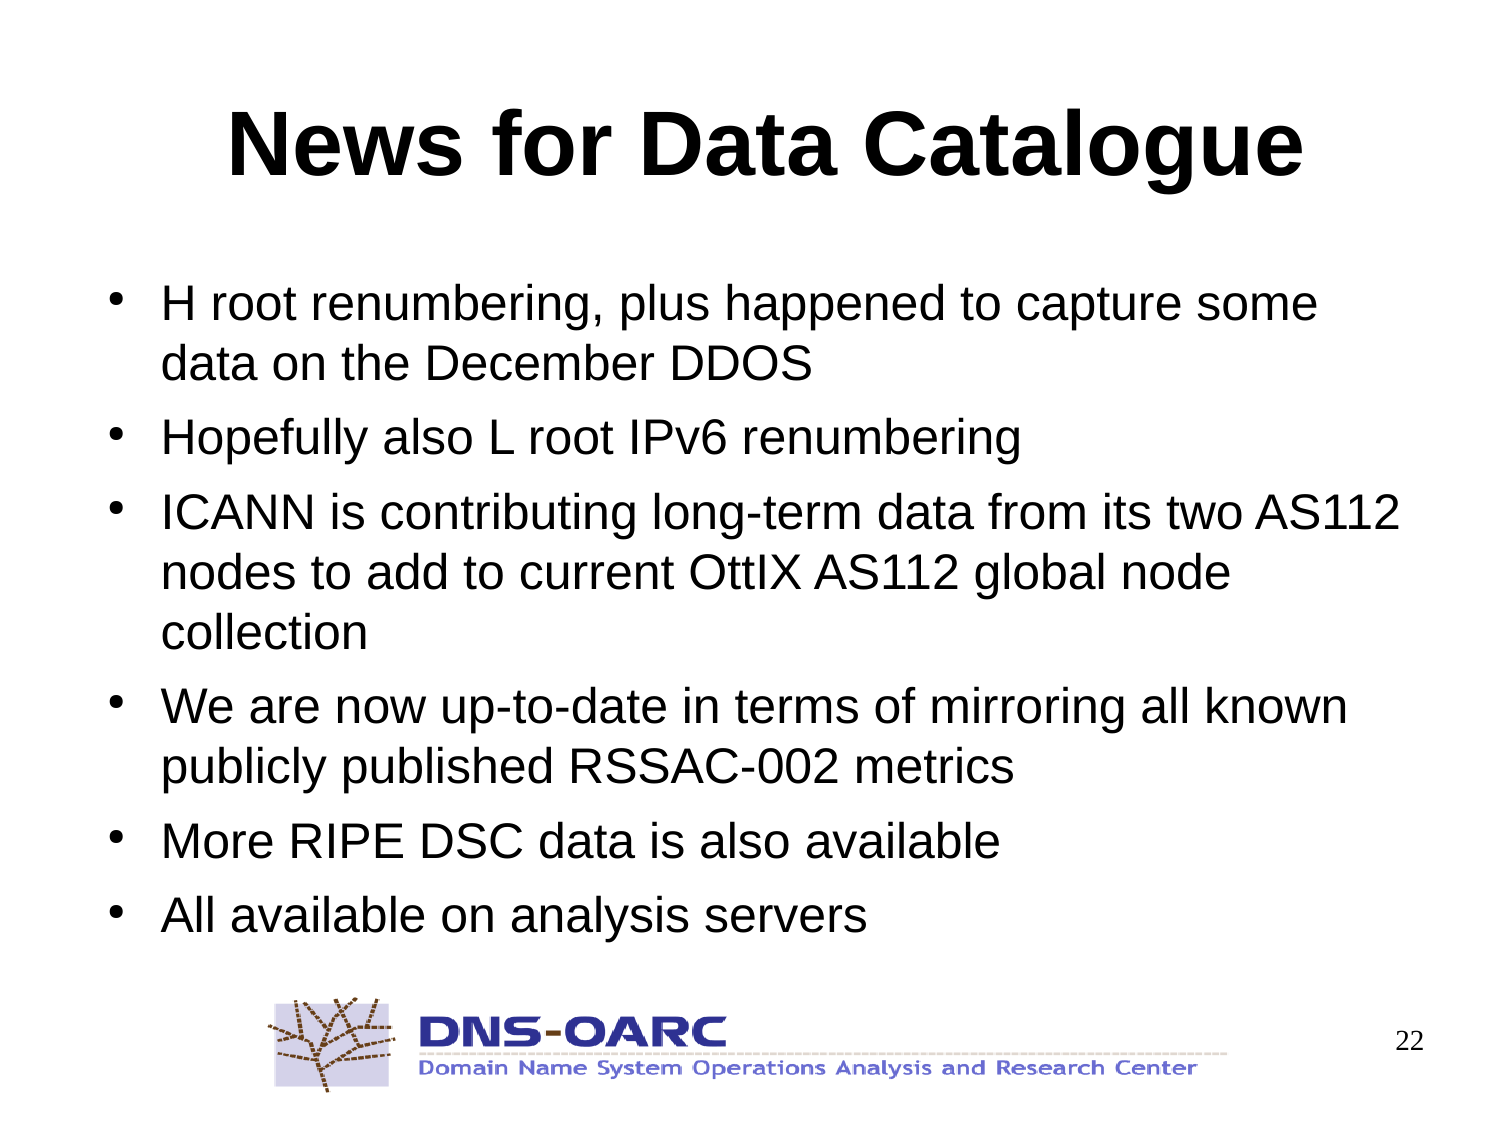

# News for Data Catalogue
H root renumbering, plus happened to capture some data on the December DDOS
Hopefully also L root IPv6 renumbering
ICANN is contributing long-term data from its two AS112 nodes to add to current OttIX AS112 global node collection
We are now up-to-date in terms of mirroring all known publicly published RSSAC-002 metrics
More RIPE DSC data is also available
All available on analysis servers
22